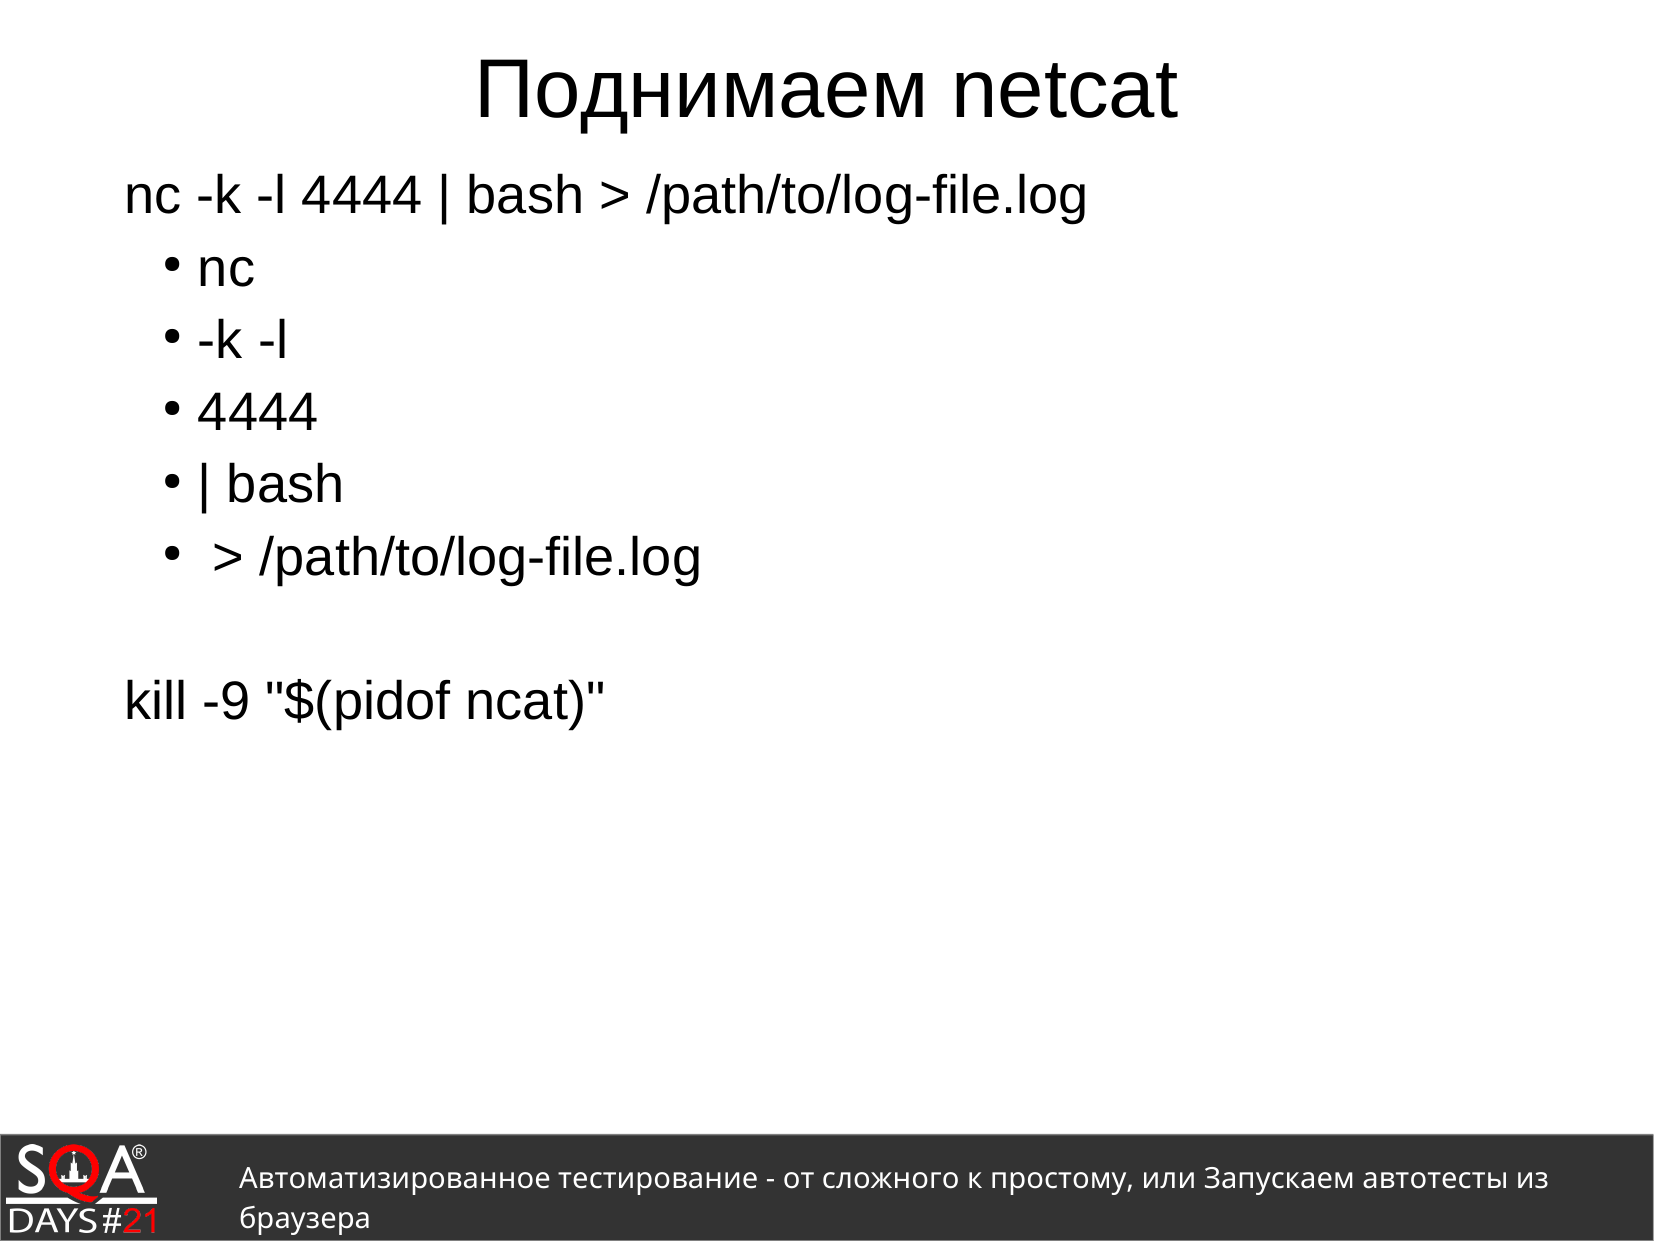

Поднимаем netcat
nc -k -l 4444 | bash > /path/to/log-file.log
nc
-k -l
4444
| bash
 > /path/to/log-file.log
kill -9 "$(pidof ncat)"
Автоматизированное тестирование - от сложного к простому, или Запускаем автотесты из браузера